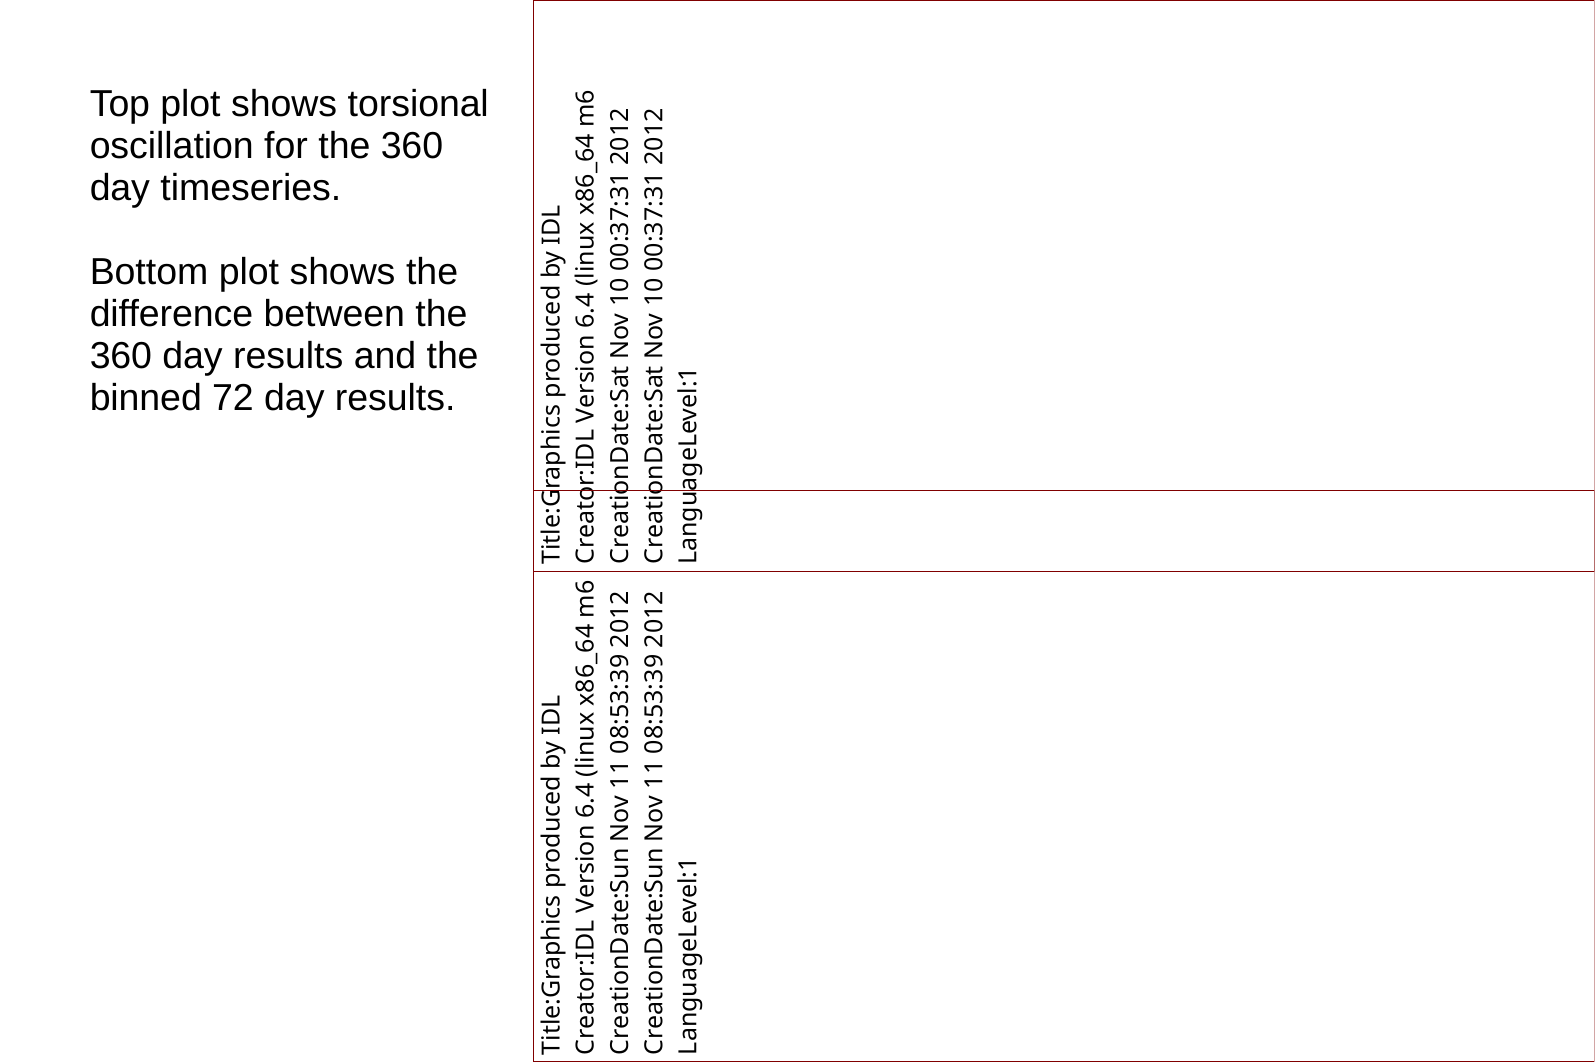

Top plot shows torsional oscillation for the 360 day timeseries.
Bottom plot shows the difference between the 360 day results and the binned 72 day results.